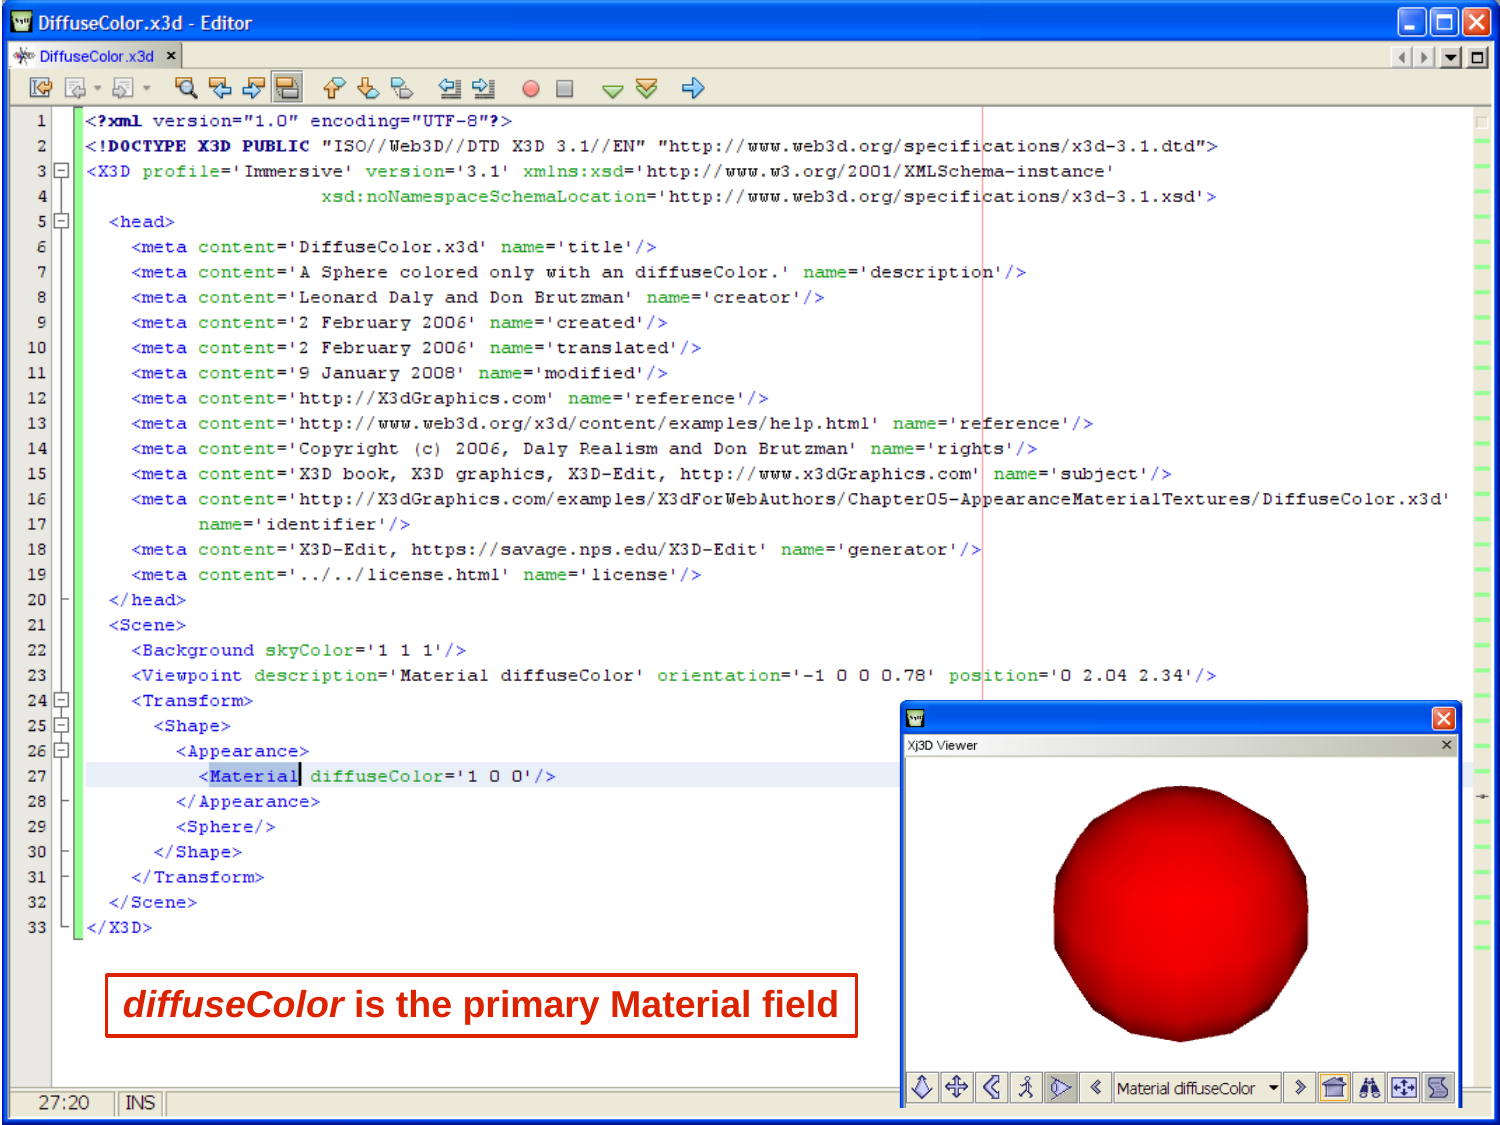

# Material node X3D-Edit
diffuseColor is the primary Material field